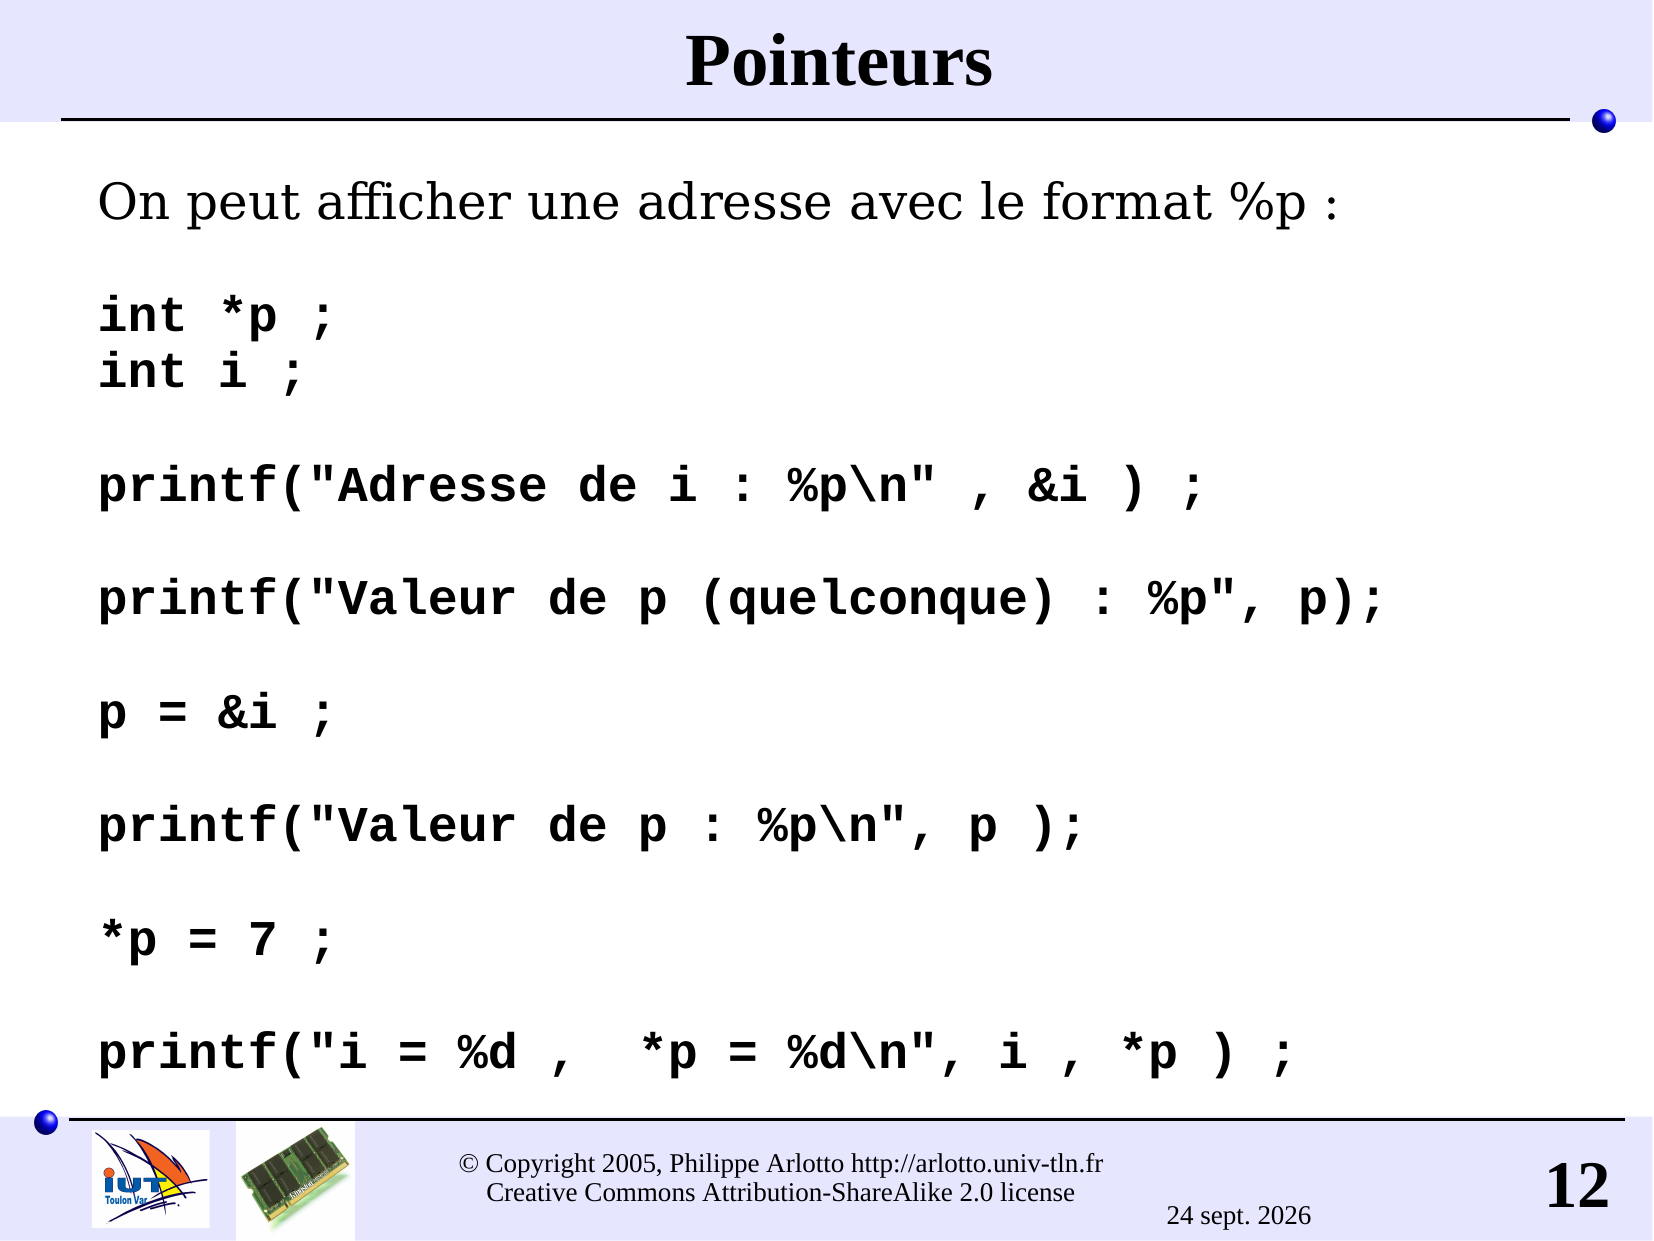

# Pointeurs
On peut afficher une adresse avec le format %p :
int *p ;
int i ;
printf("Adresse de i : %p\n" , &i ) ;
printf("Valeur de p (quelconque) : %p", p);
p = &i ;
printf("Valeur de p : %p\n", p );
*p = 7 ;
printf("i = %d , *p = %d\n", i , *p ) ;